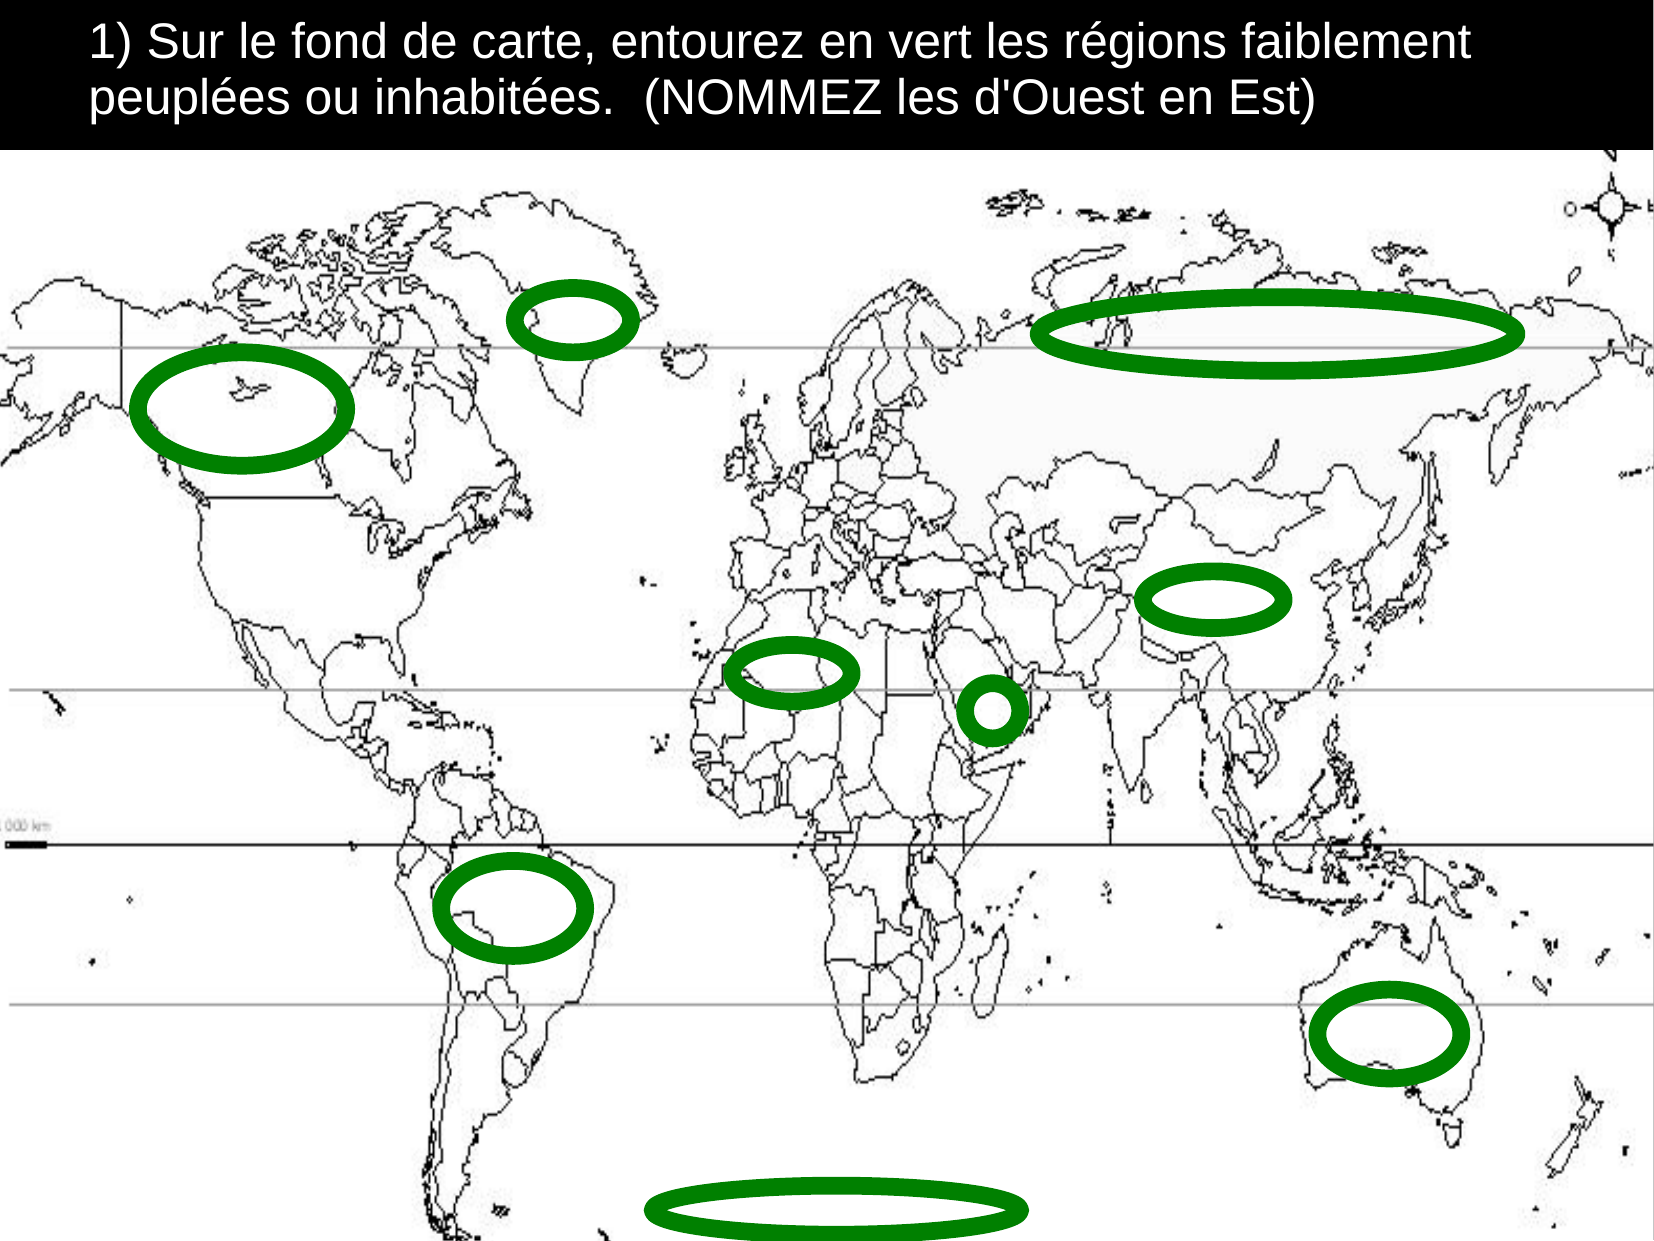

1) Sur le fond de carte, entourez en vert les régions faiblement peuplées ou inhabitées. (NOMMEZ les d'Ouest en Est)